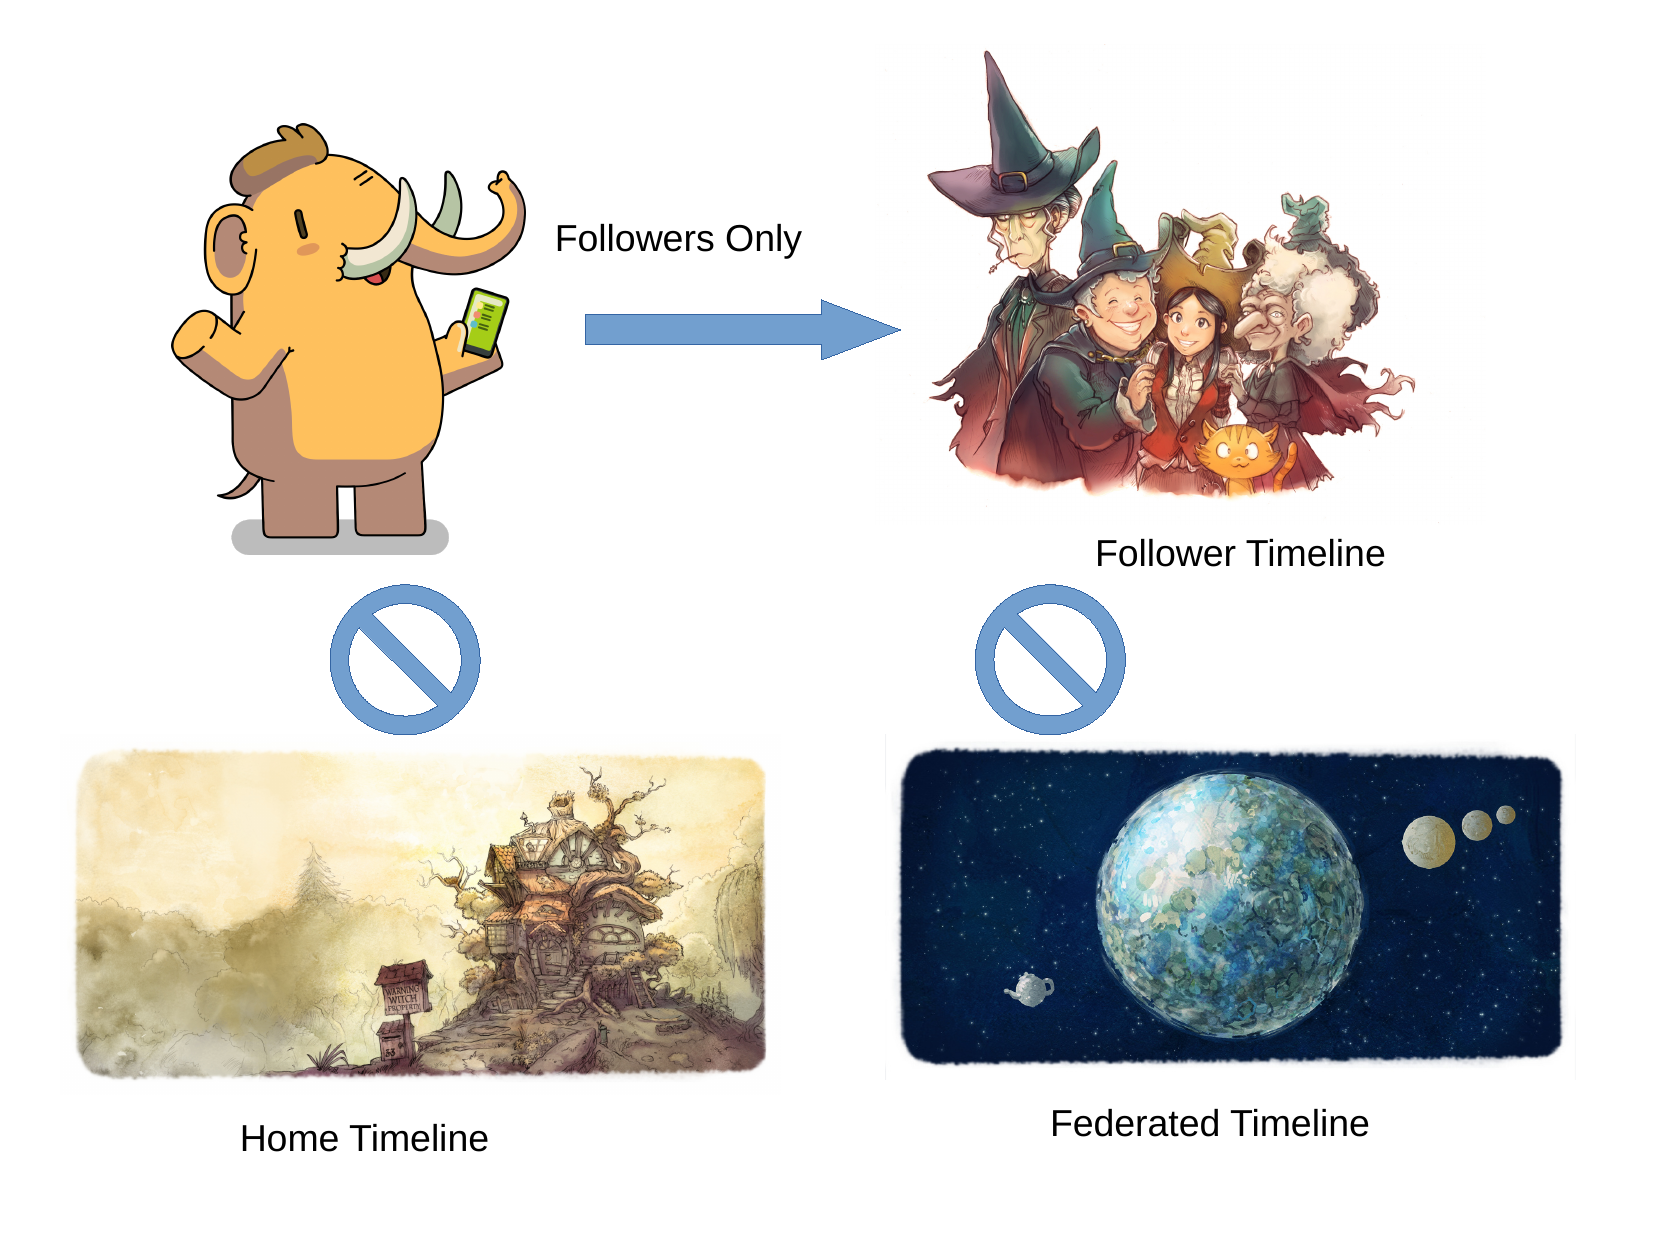

Followers Only
Follower Timeline
Federated Timeline
Home Timeline